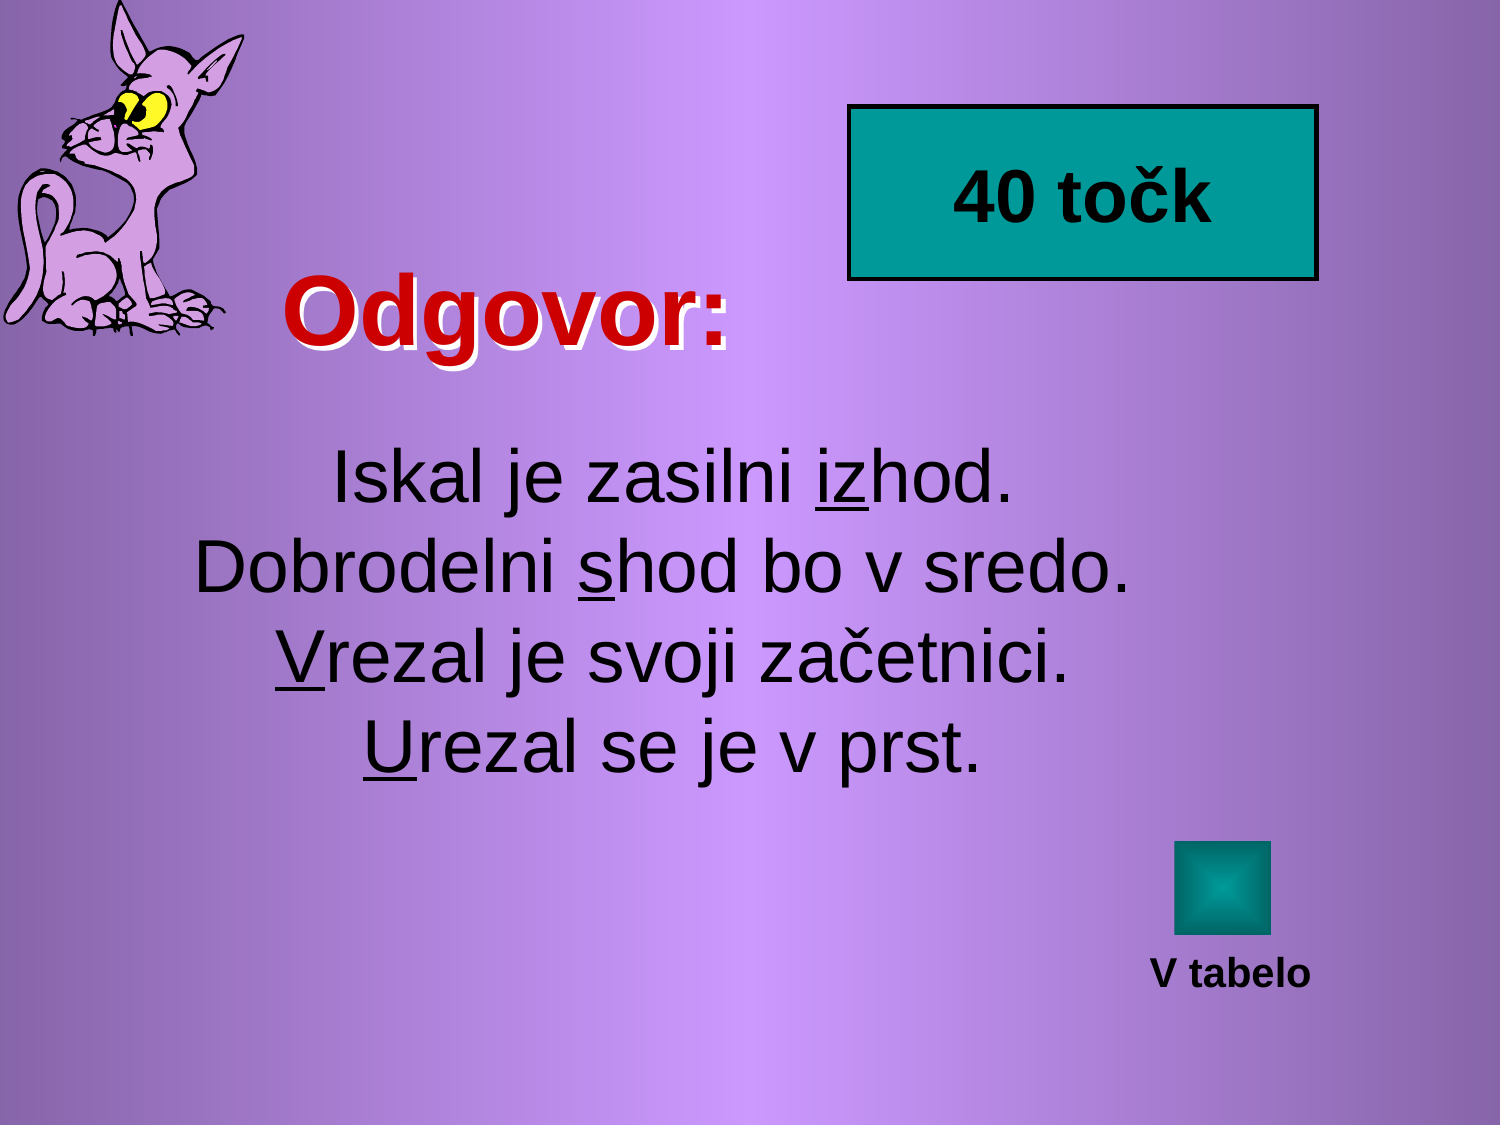

40 točk
# Odgovor:
Iskal je zasilni izhod. Dobrodelni shod bo v sredo.
Vrezal je svoji začetnici. Urezal se je v prst.
V tabelo